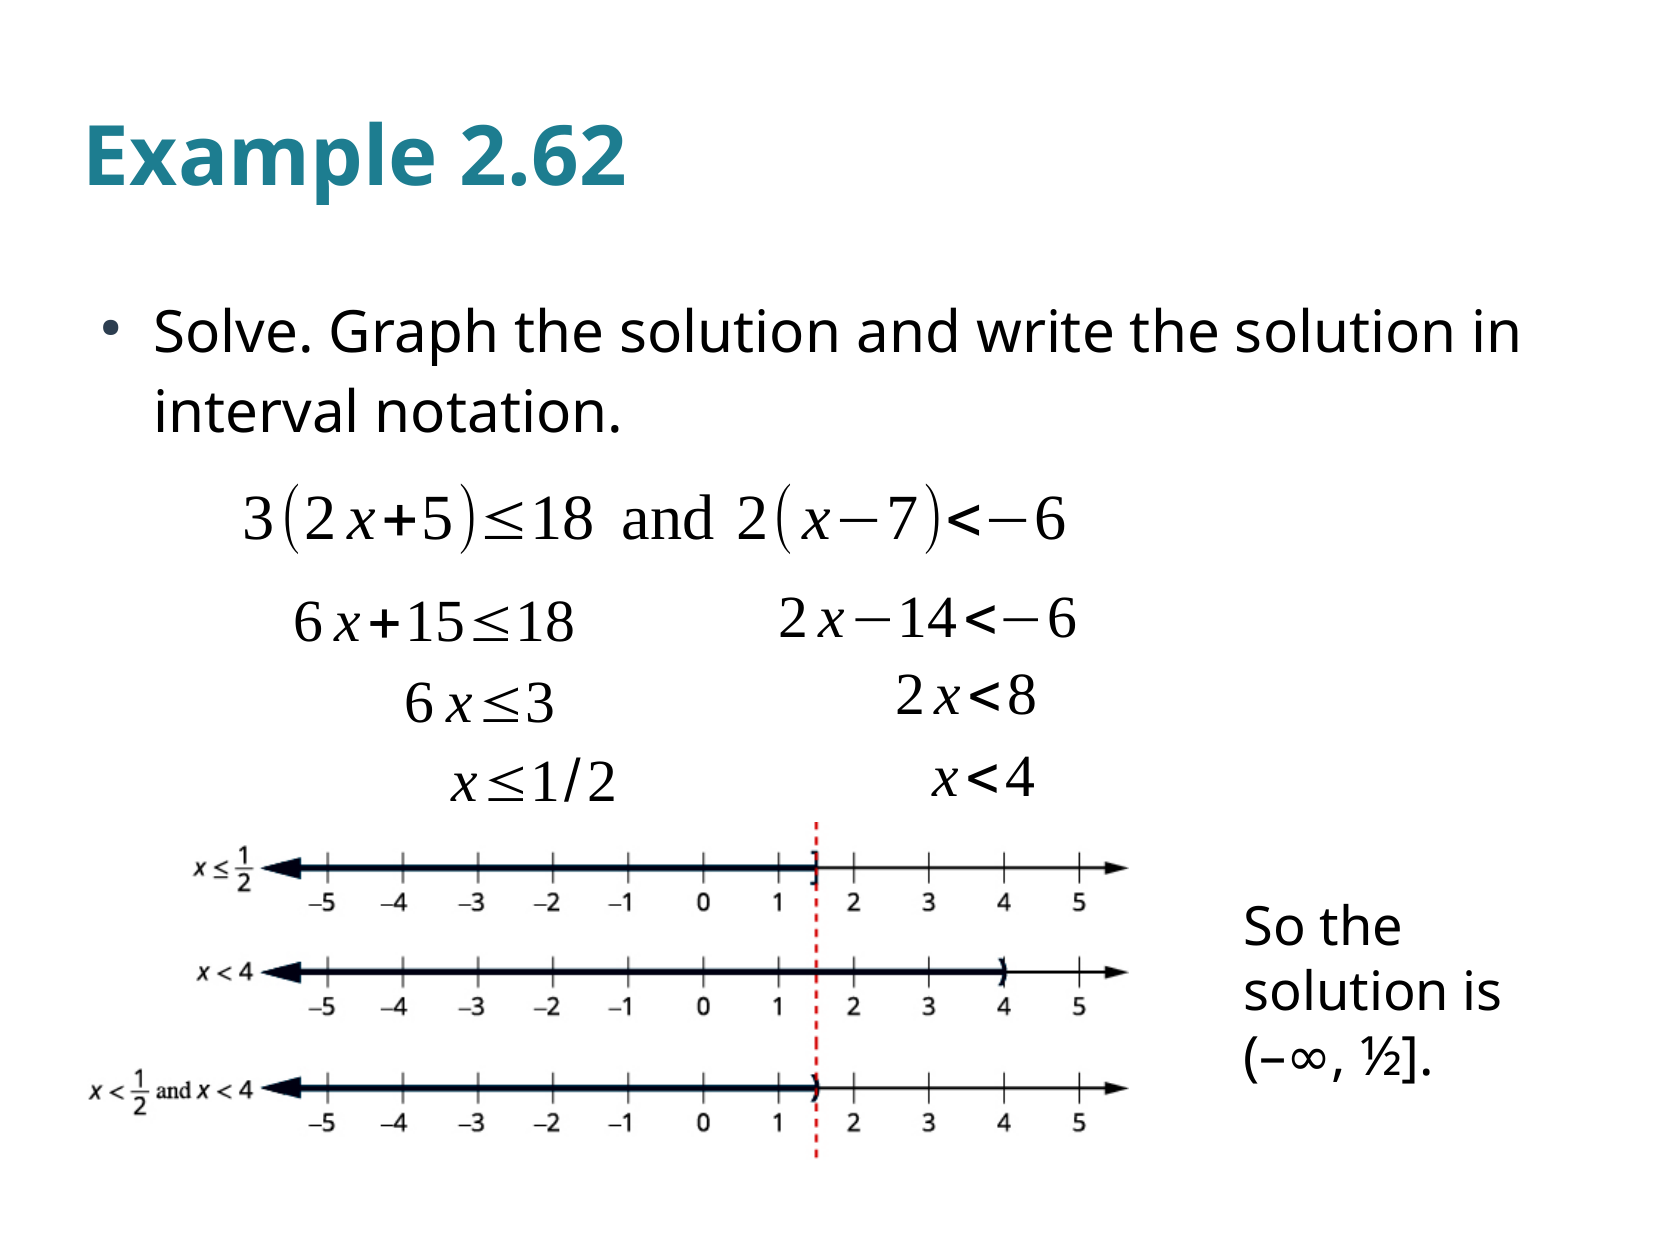

# Example 2.62
Solve. Graph the solution and write the solution in interval notation.
So the solution is (–∞, ½].